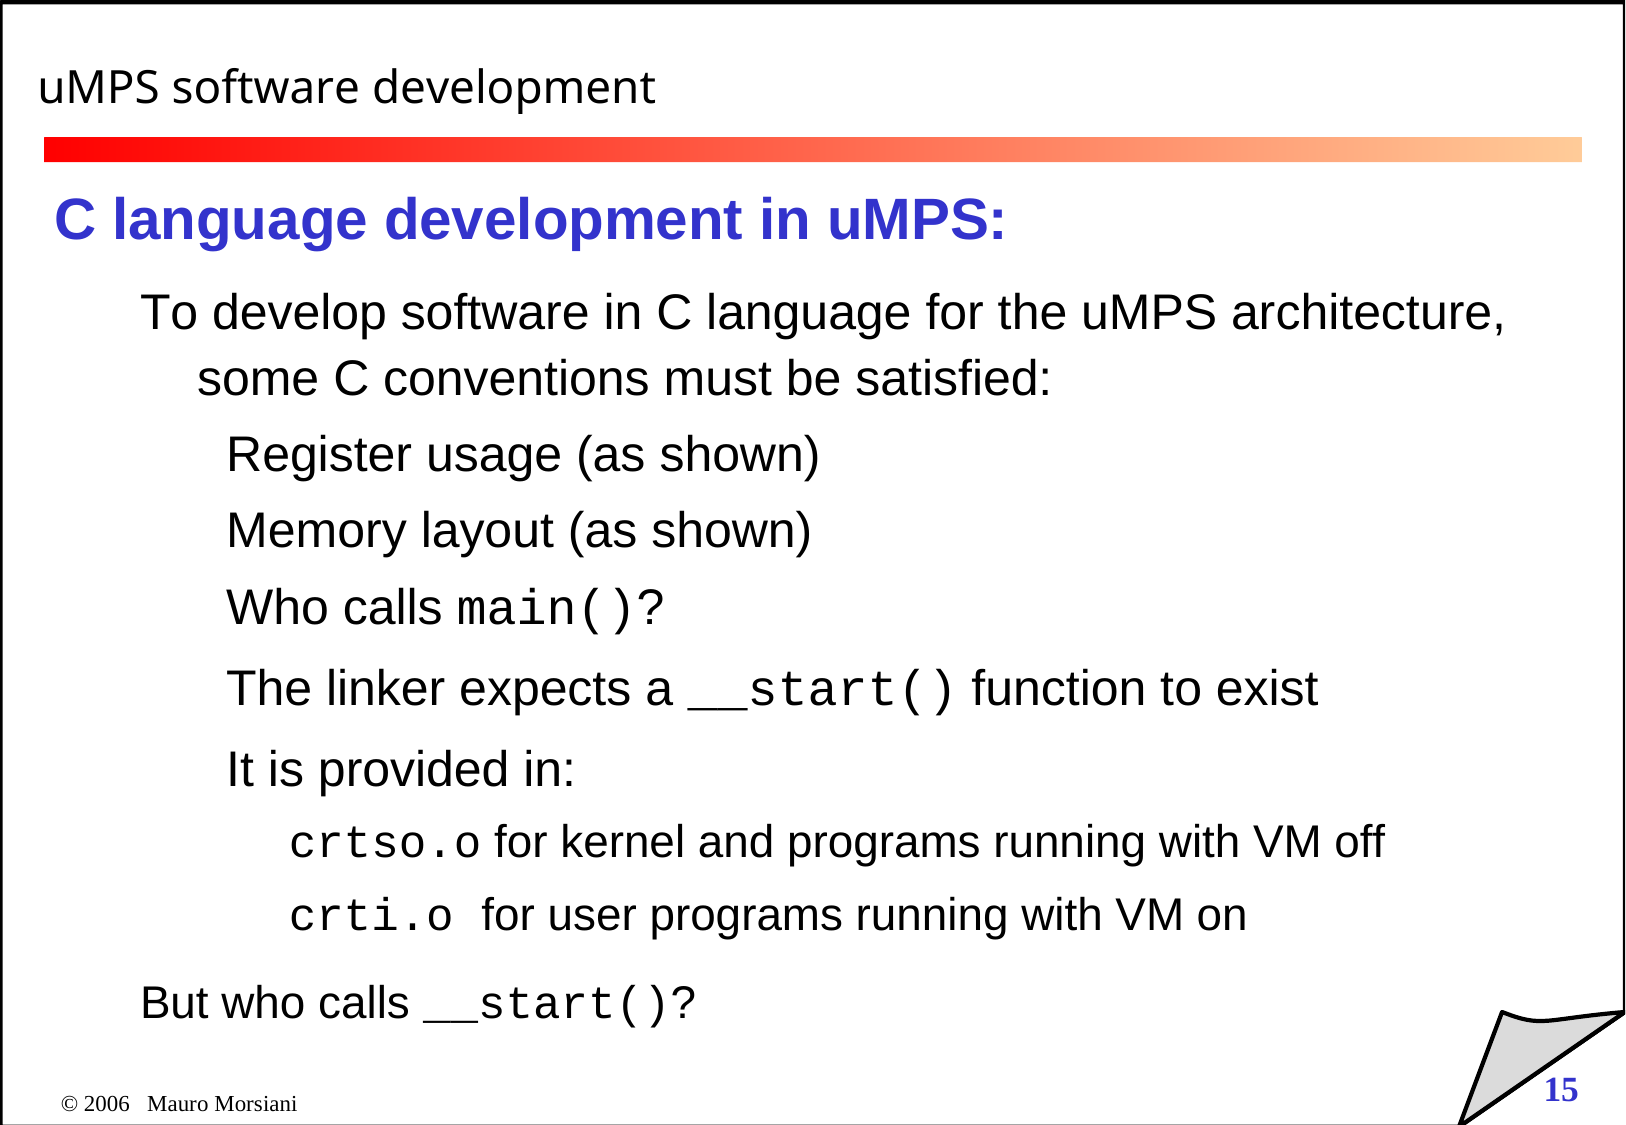

# uMPS software development
C language development in uMPS:
To develop software in C language for the uMPS architecture, some C conventions must be satisfied:
Register usage (as shown)
Memory layout (as shown)
Who calls main()?
The linker expects a __start() function to exist
It is provided in:
crtso.o for kernel and programs running with VM off
crti.o for user programs running with VM on
But who calls __start()?